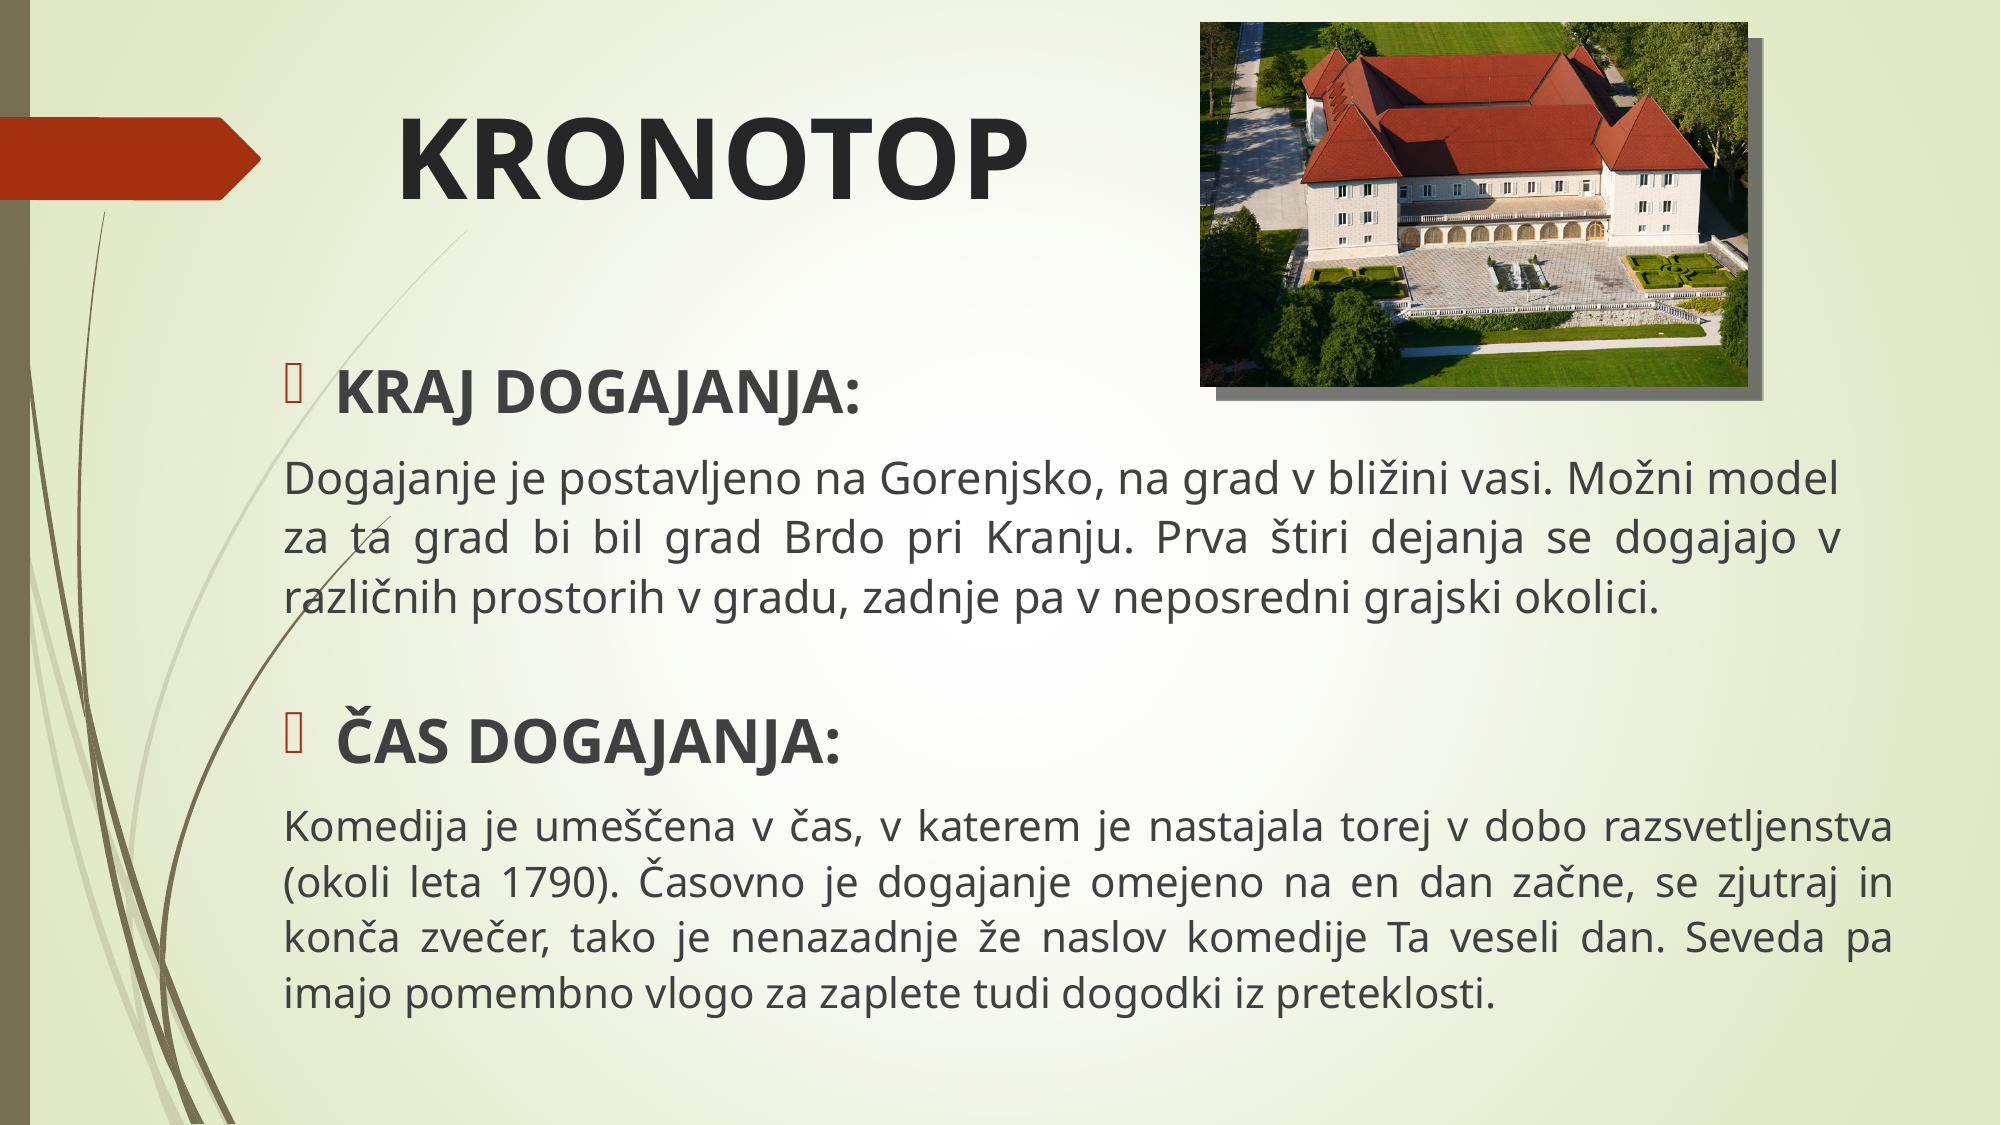

# KRONOTOP
KRAJ DOGAJANJA:
Dogajanje je postavljeno na Gorenjsko, na grad v bližini vasi. Možni model za ta grad bi bil grad Brdo pri Kranju. Prva štiri dejanja se dogajajo v različnih prostorih v gradu, zadnje pa v neposredni grajski okolici.
ČAS DOGAJANJA:
Komedija je umeščena v čas, v katerem je nastajala torej v dobo razsvetljenstva (okoli leta 1790). Časovno je dogajanje omejeno na en dan začne, se zjutraj in konča zvečer, tako je nenazadnje že naslov komedije Ta veseli dan. Seveda pa imajo pomembno vlogo za zaplete tudi dogodki iz preteklosti.